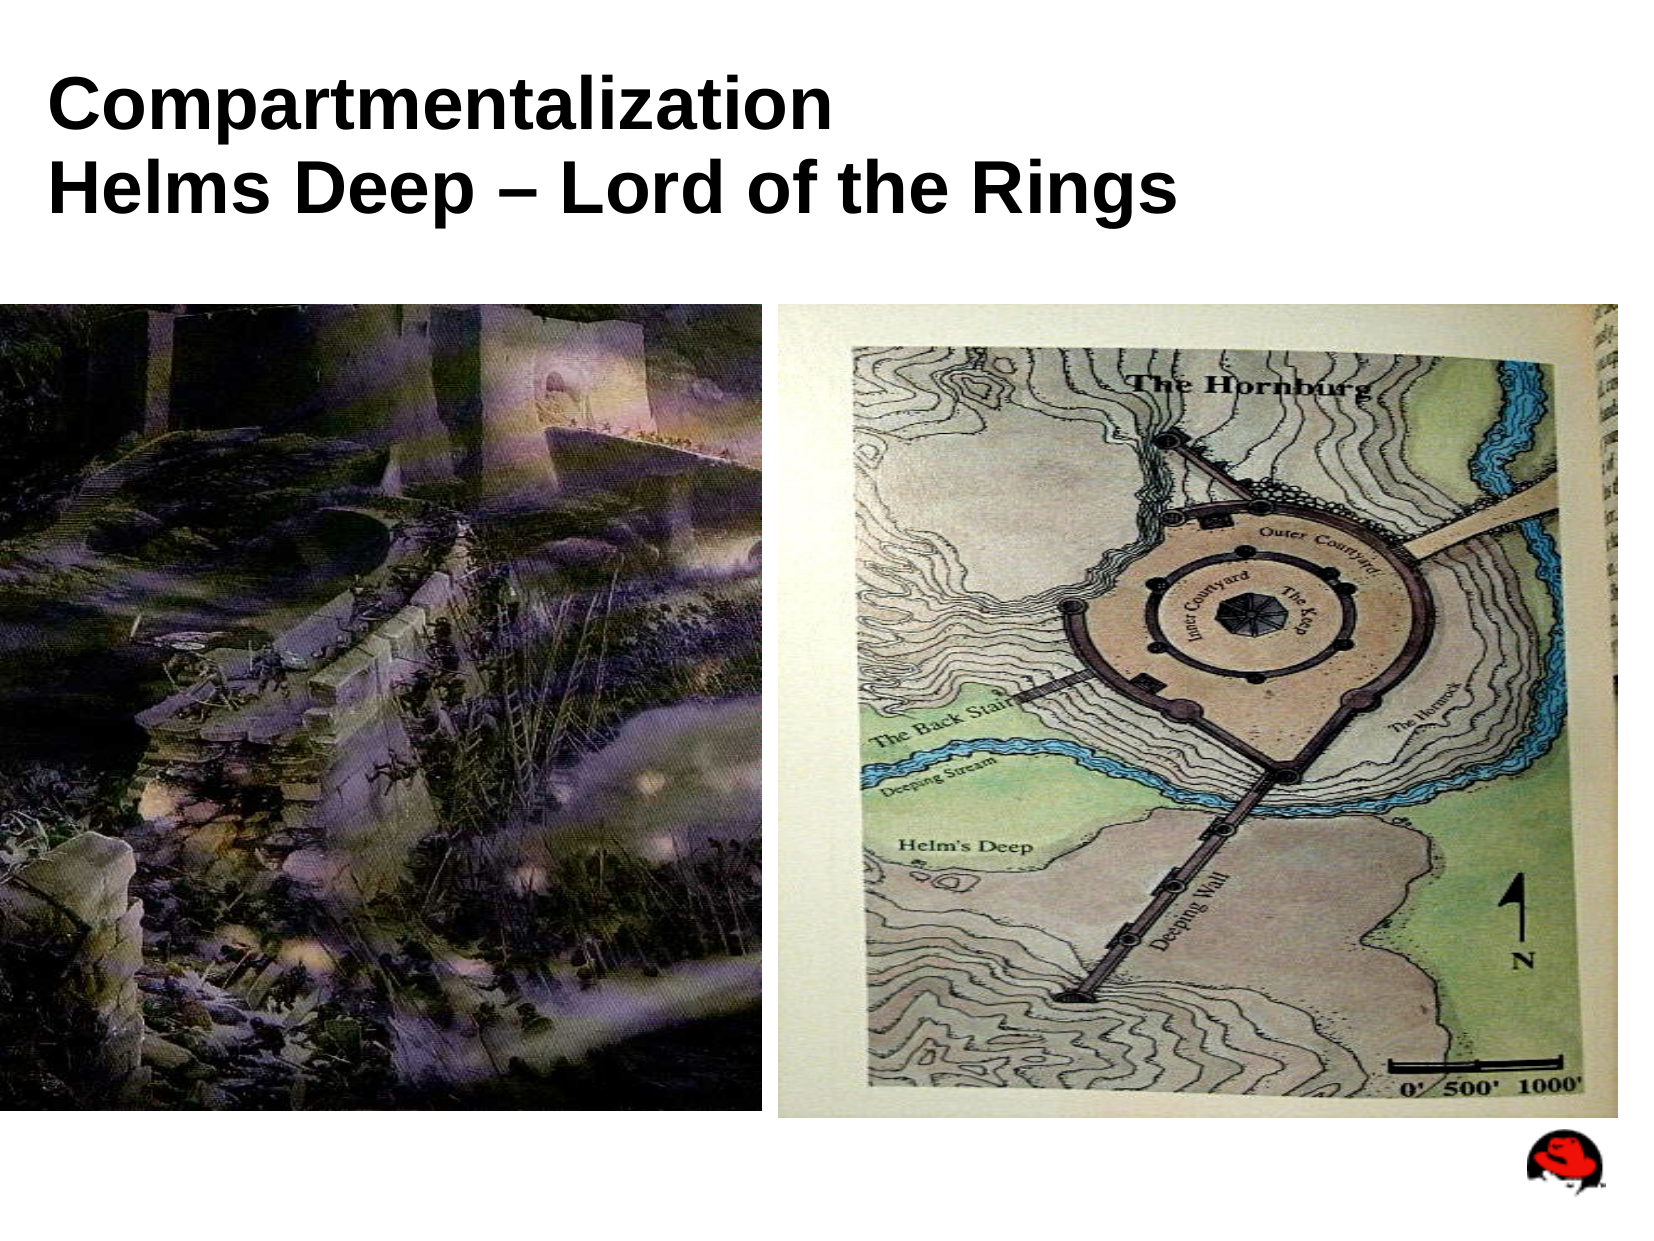

Compartmentalization
Helms Deep – Lord of the Rings